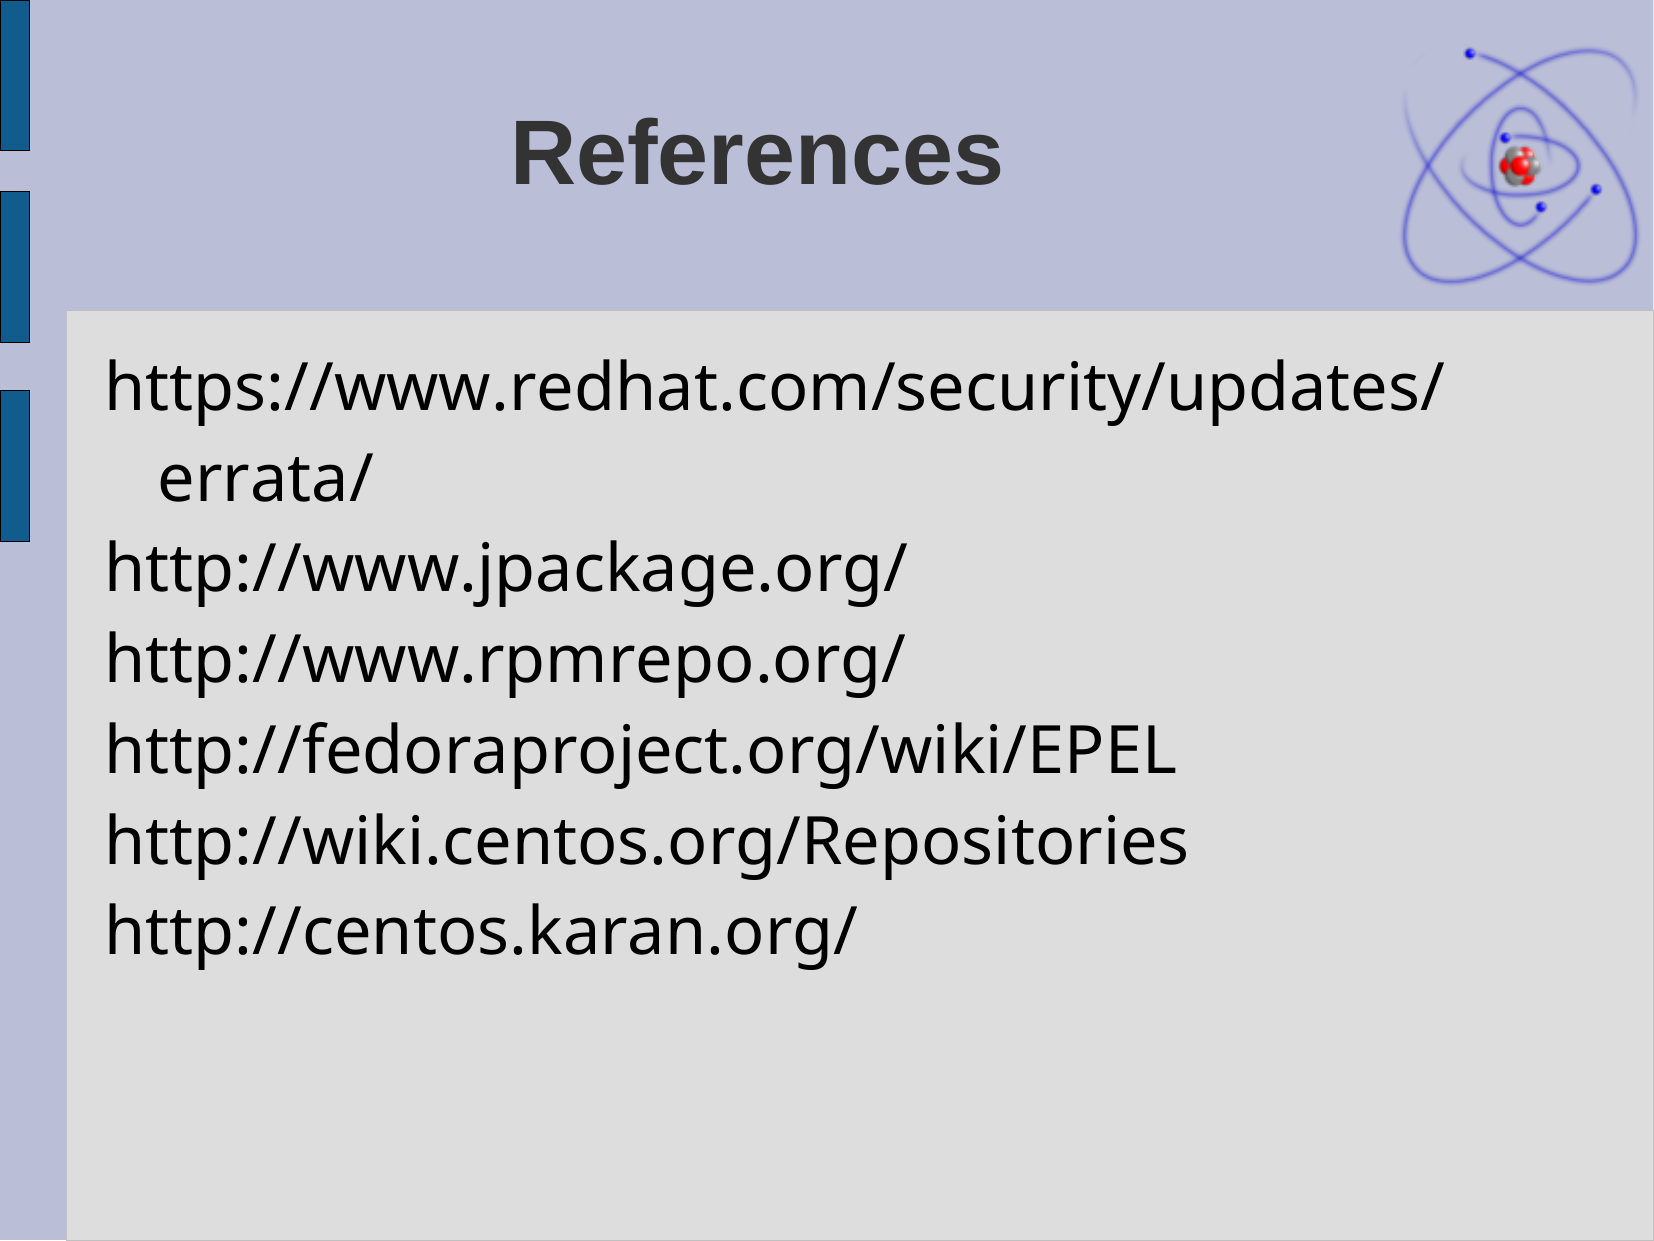

# References
https://www.redhat.com/security/updates/errata/
http://www.jpackage.org/
http://www.rpmrepo.org/
http://fedoraproject.org/wiki/EPEL
http://wiki.centos.org/Repositories
http://centos.karan.org/